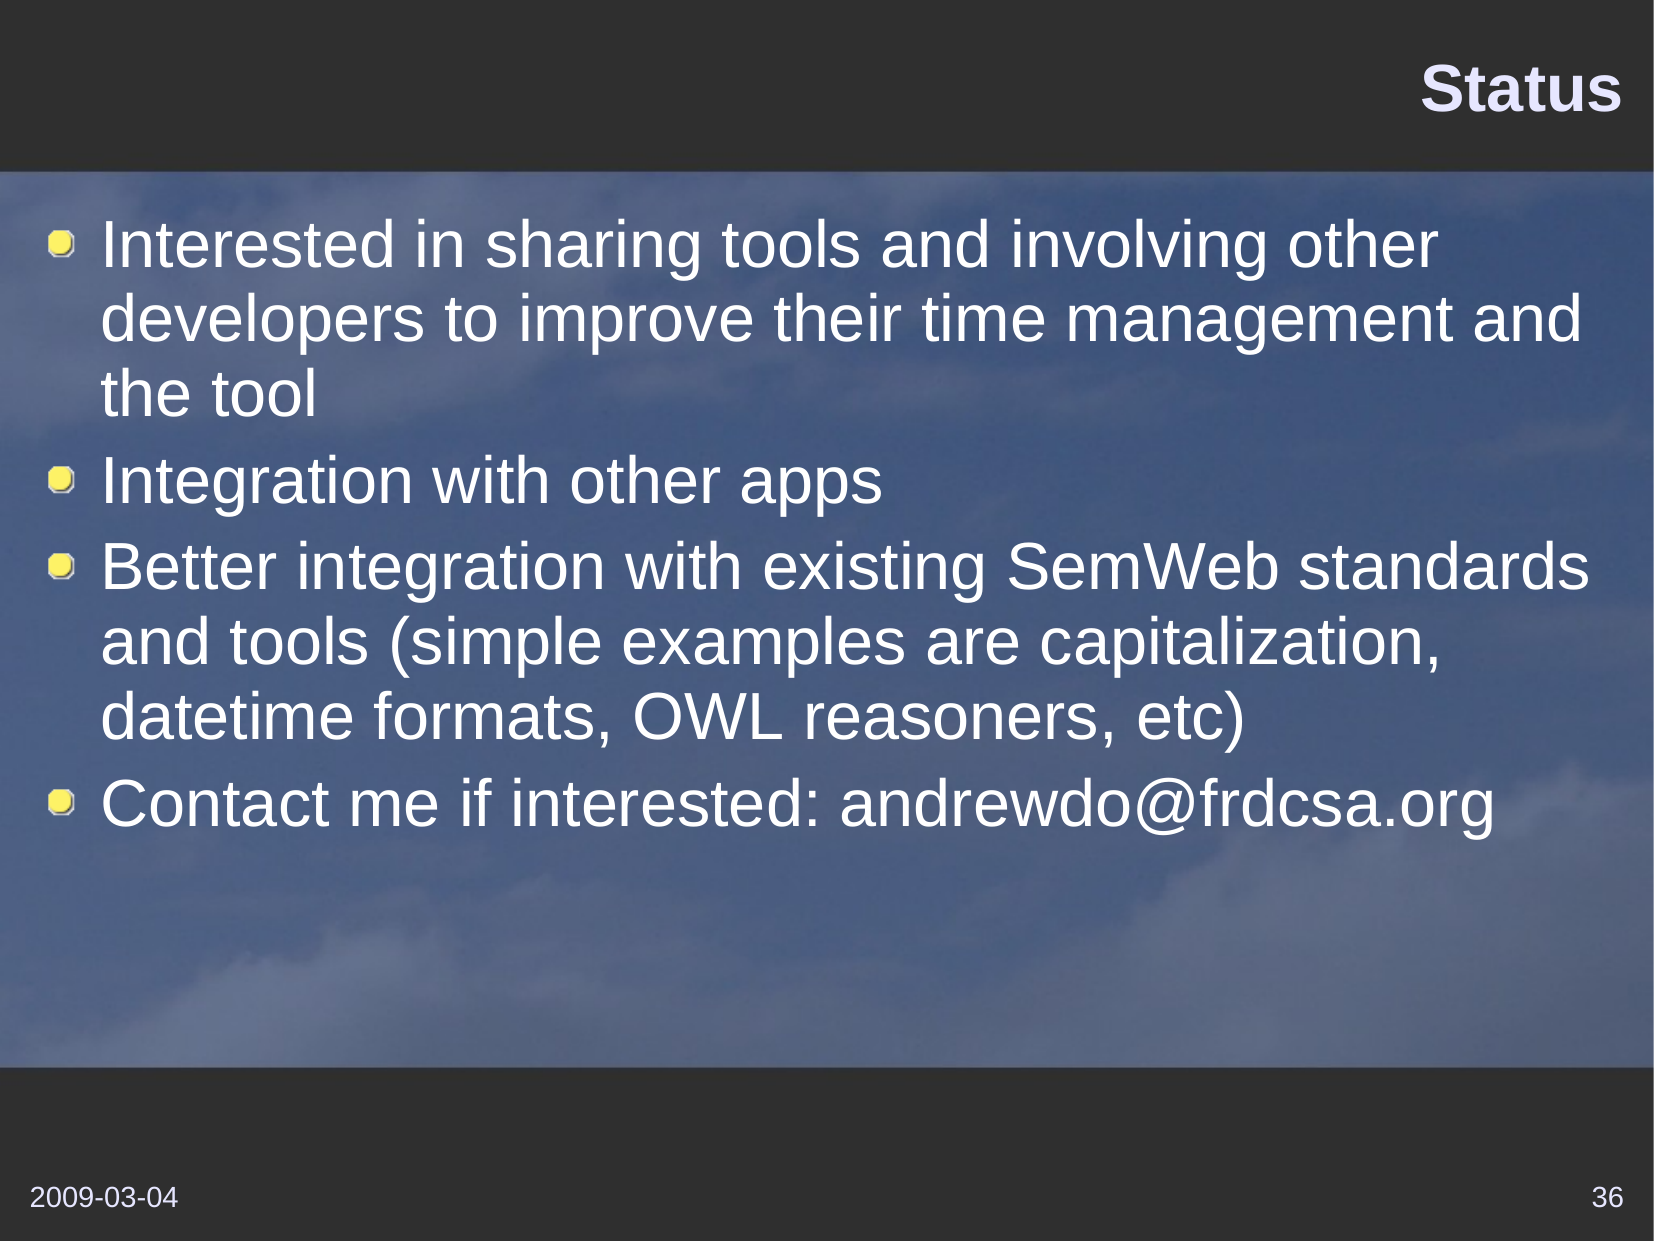

# Status
Interested in sharing tools and involving other developers to improve their time management and the tool
Integration with other apps
Better integration with existing SemWeb standards and tools (simple examples are capitalization, datetime formats, OWL reasoners, etc)
Contact me if interested: andrewdo@frdcsa.org
2009-03-04
36